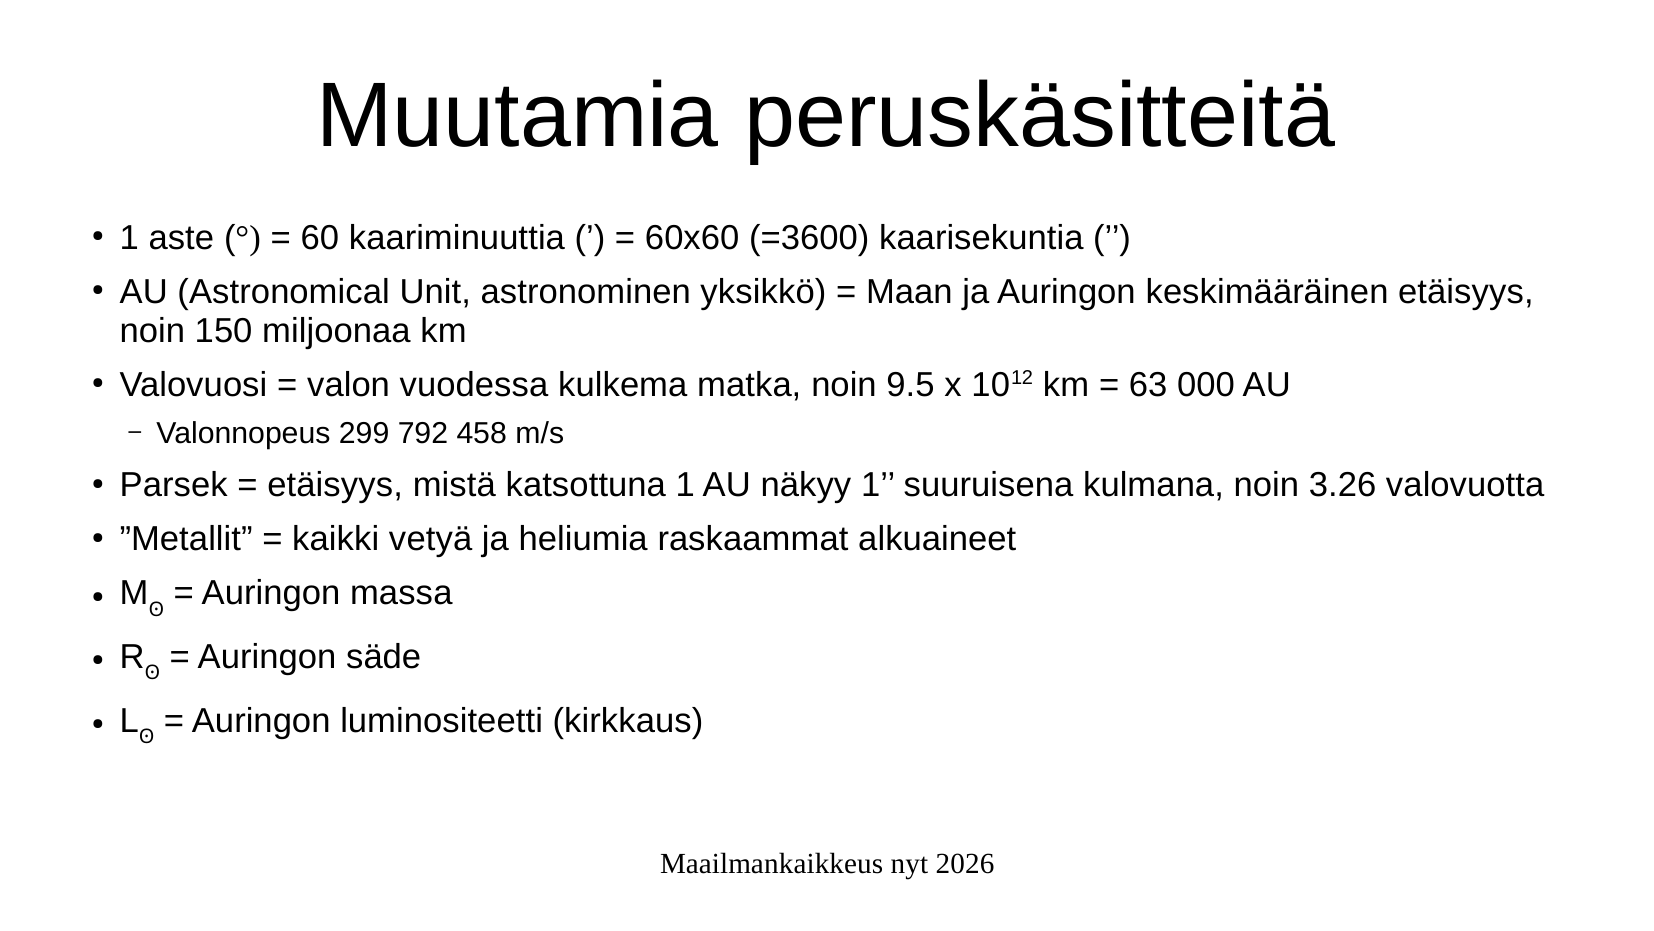

# Muutamia peruskäsitteitä
1 aste (°) = 60 kaariminuuttia (’) = 60x60 (=3600) kaarisekuntia (’’)
AU (Astronomical Unit, astronominen yksikkö) = Maan ja Auringon keskimääräinen etäisyys, noin 150 miljoonaa km
Valovuosi = valon vuodessa kulkema matka, noin 9.5 x 1012 km = 63 000 AU
Valonnopeus 299 792 458 m/s
Parsek = etäisyys, mistä katsottuna 1 AU näkyy 1’’ suuruisena kulmana, noin 3.26 valovuotta
”Metallit” = kaikki vetyä ja heliumia raskaammat alkuaineet
Mʘ = Auringon massa
Rʘ = Auringon säde
Lʘ = Auringon luminositeetti (kirkkaus)